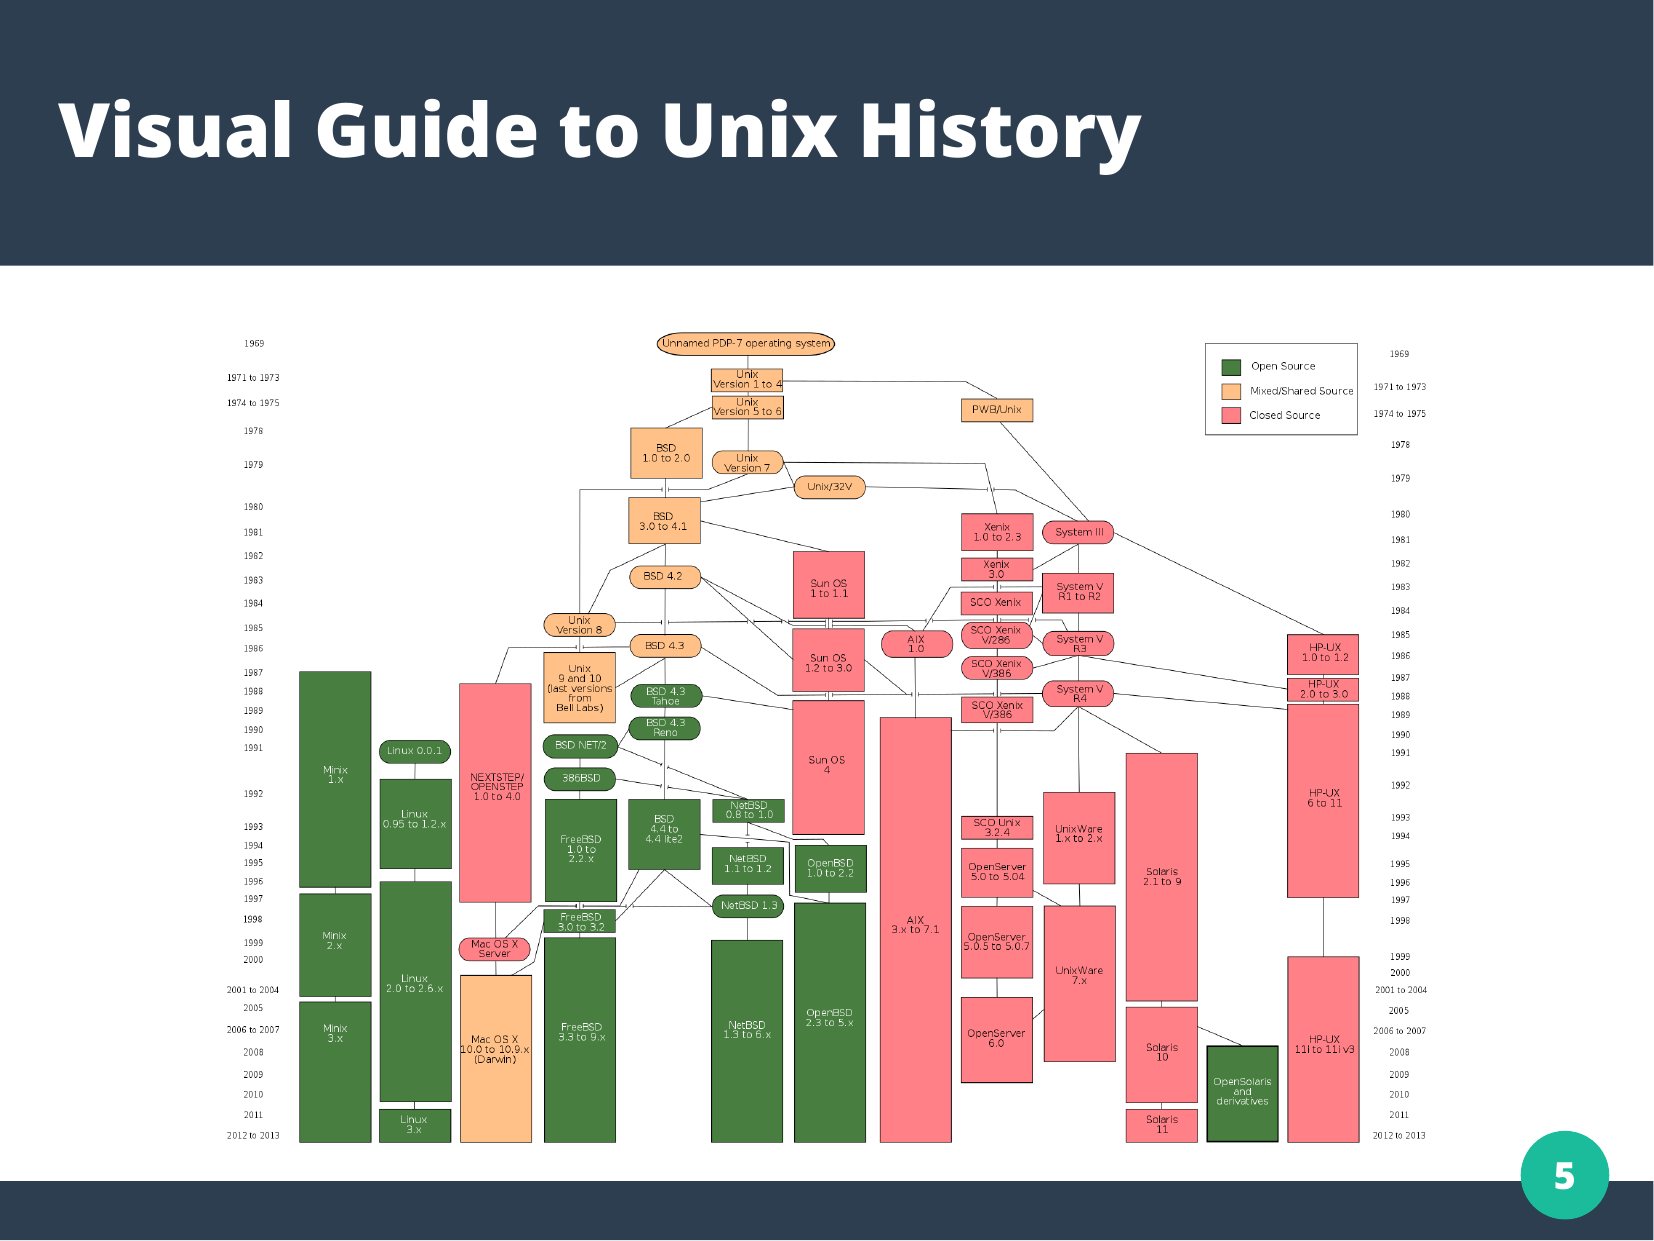

# Visual Guide to Unix History
5